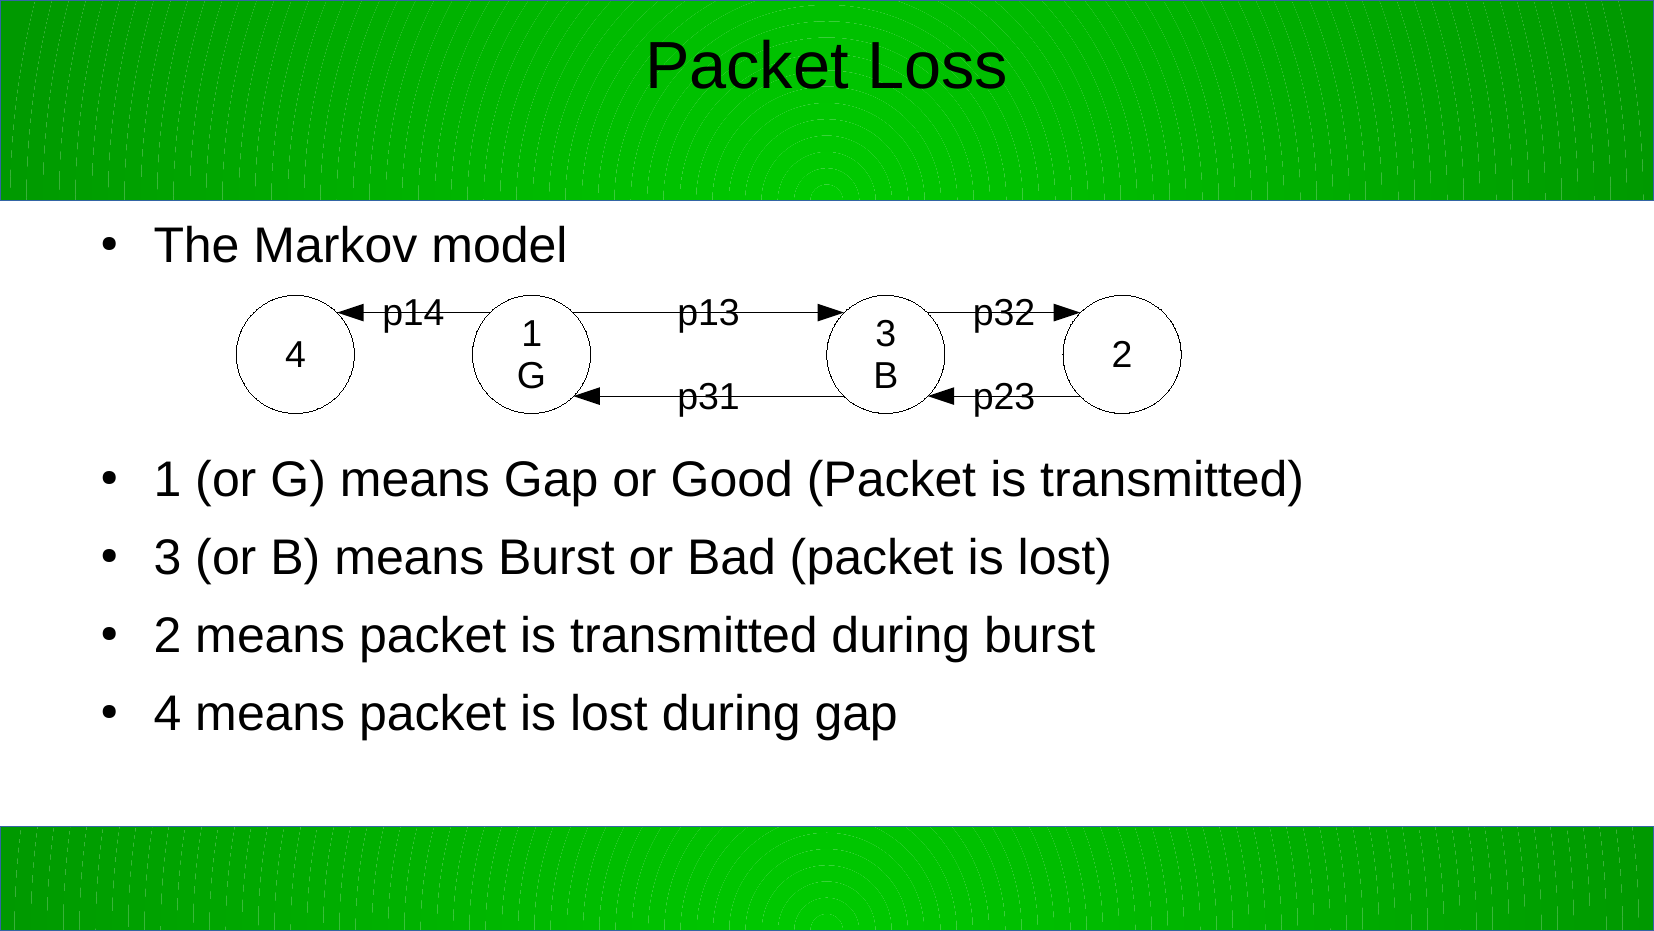

# Packet Loss
The Markov model
1 (or G) means Gap or Good (Packet is transmitted)
3 (or B) means Burst or Bad (packet is lost)
2 means packet is transmitted during burst
4 means packet is lost during gap
4
1
G
3
B
2